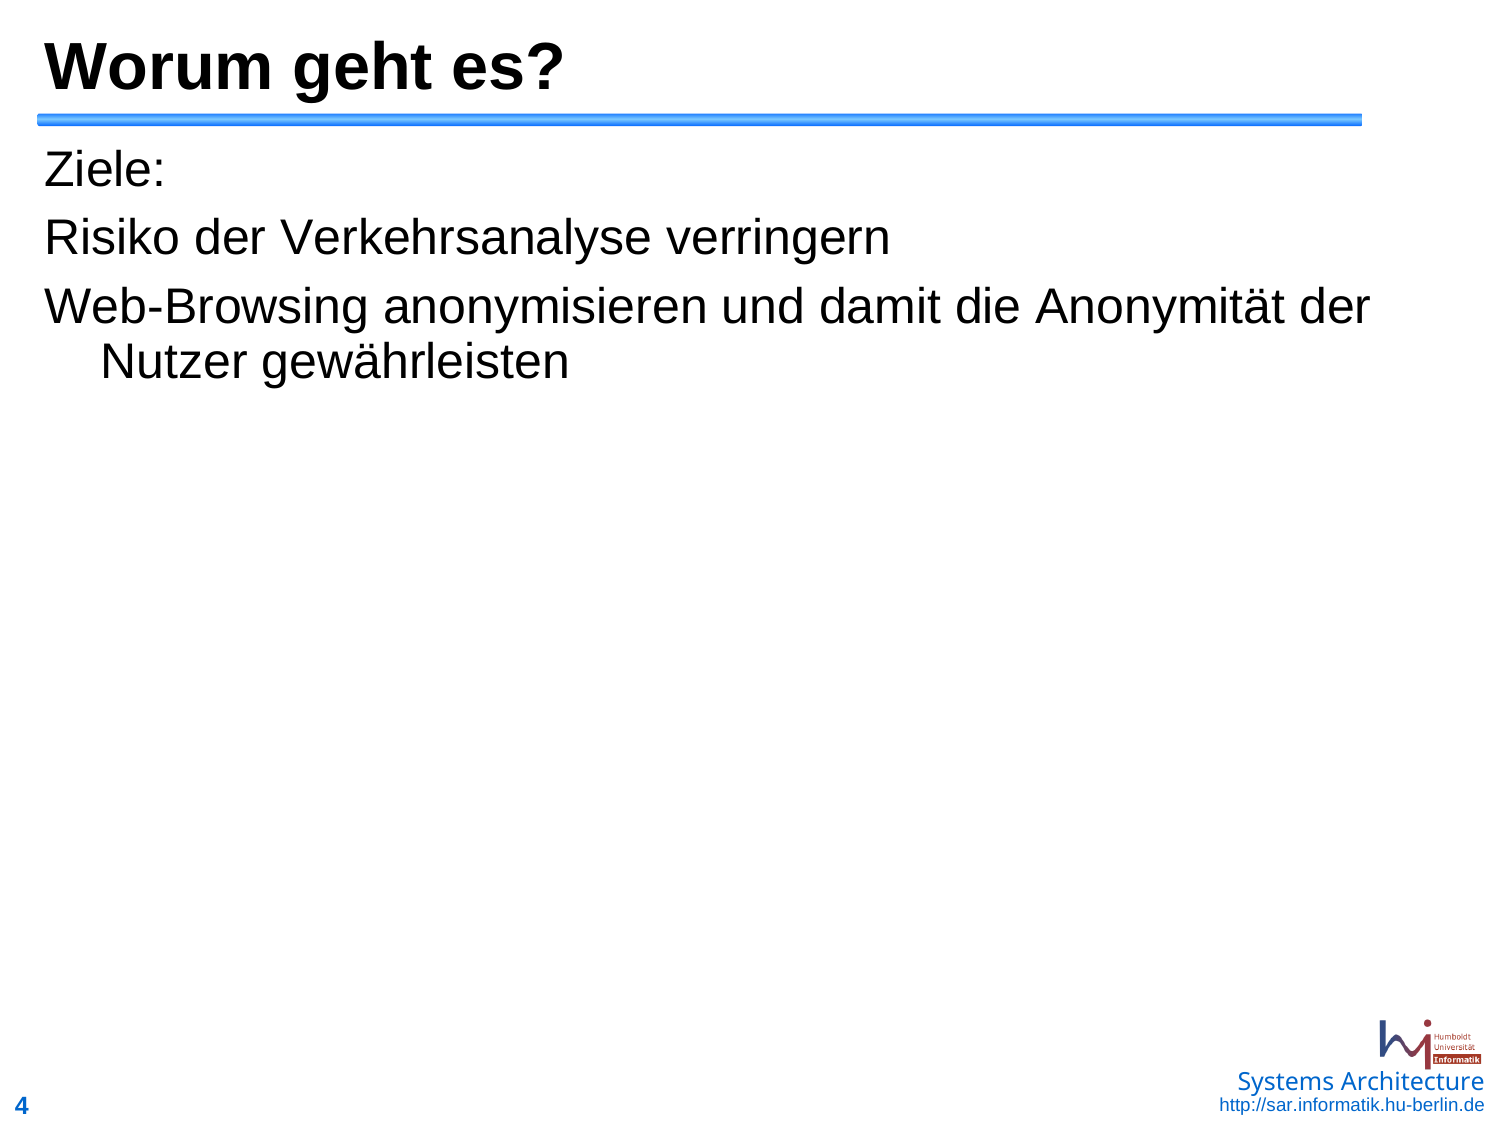

# Worum geht es?
Ziele:
Risiko der Verkehrsanalyse verringern
Web-Browsing anonymisieren und damit die Anonymität der Nutzer gewährleisten